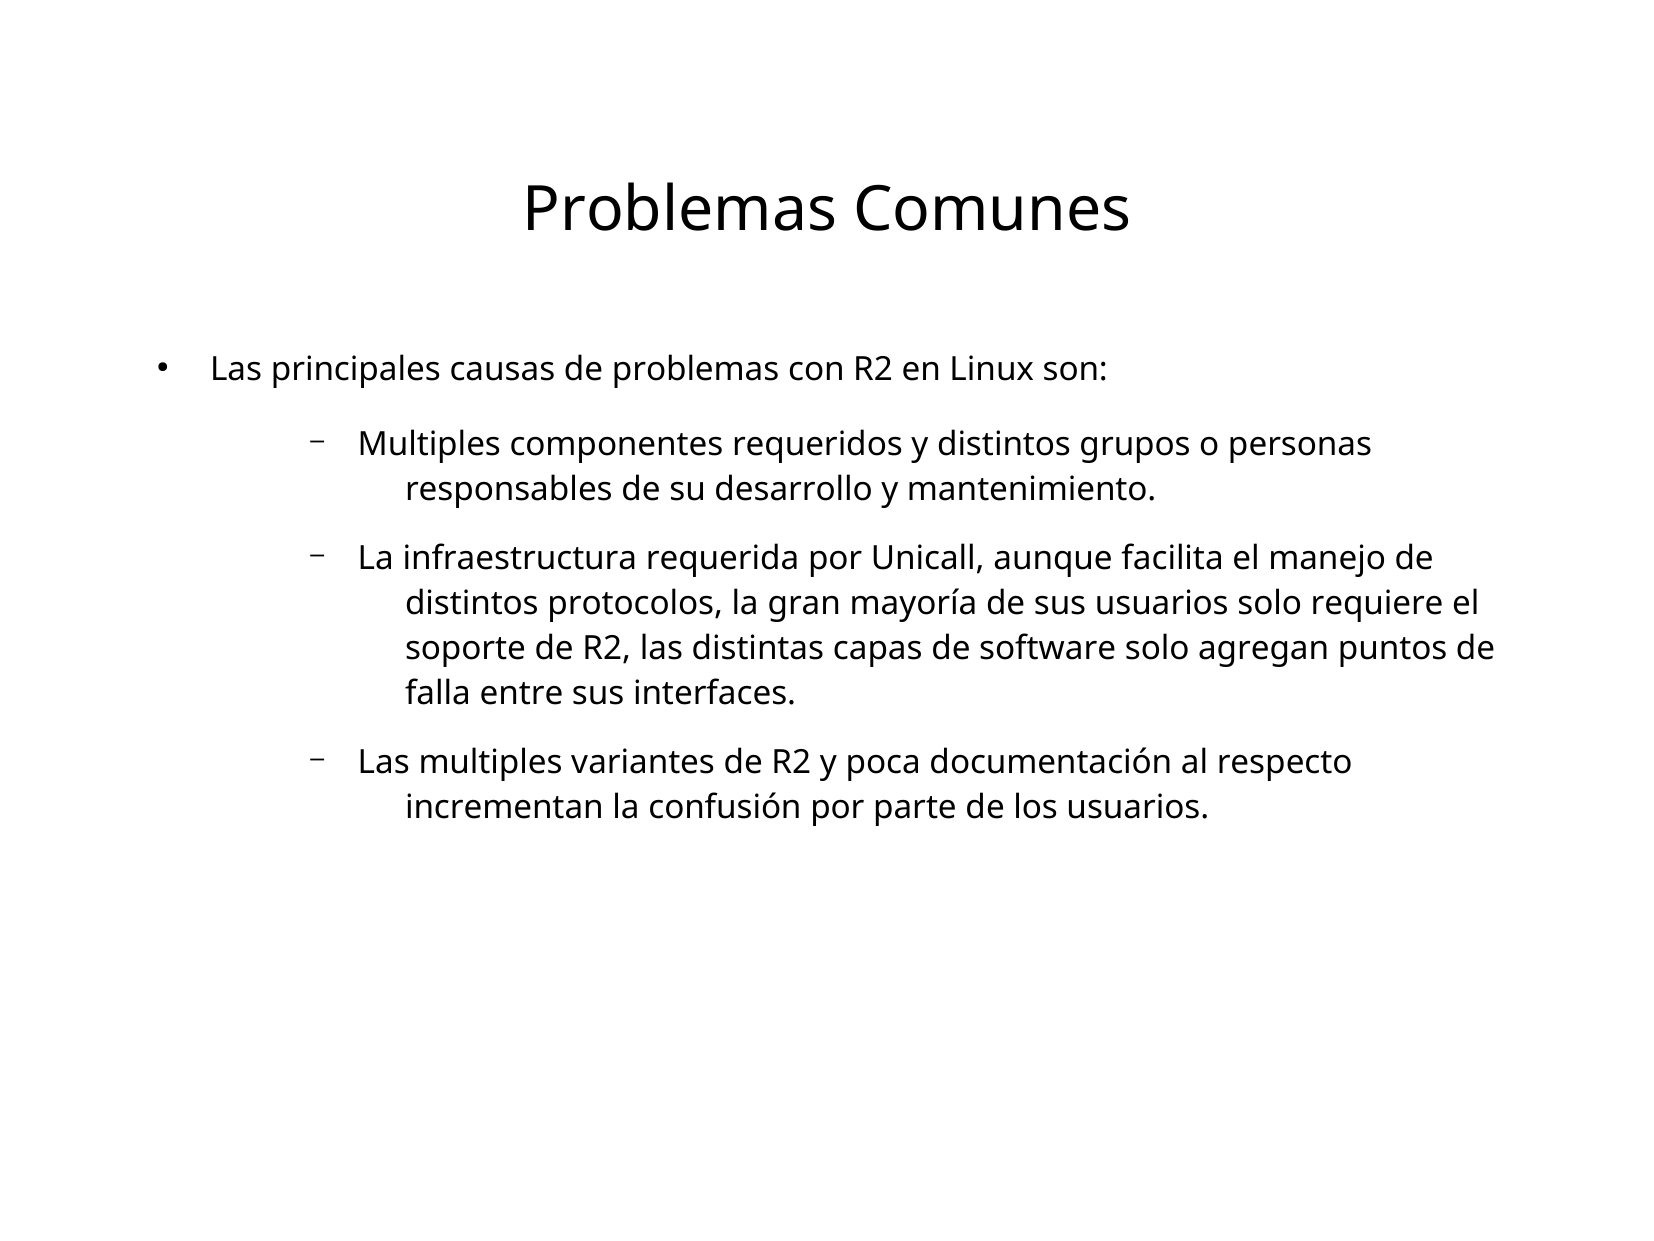

# Problemas Comunes
Las principales causas de problemas con R2 en Linux son:
Multiples componentes requeridos y distintos grupos o personas responsables de su desarrollo y mantenimiento.
La infraestructura requerida por Unicall, aunque facilita el manejo de distintos protocolos, la gran mayoría de sus usuarios solo requiere el soporte de R2, las distintas capas de software solo agregan puntos de falla entre sus interfaces.
Las multiples variantes de R2 y poca documentación al respecto incrementan la confusión por parte de los usuarios.